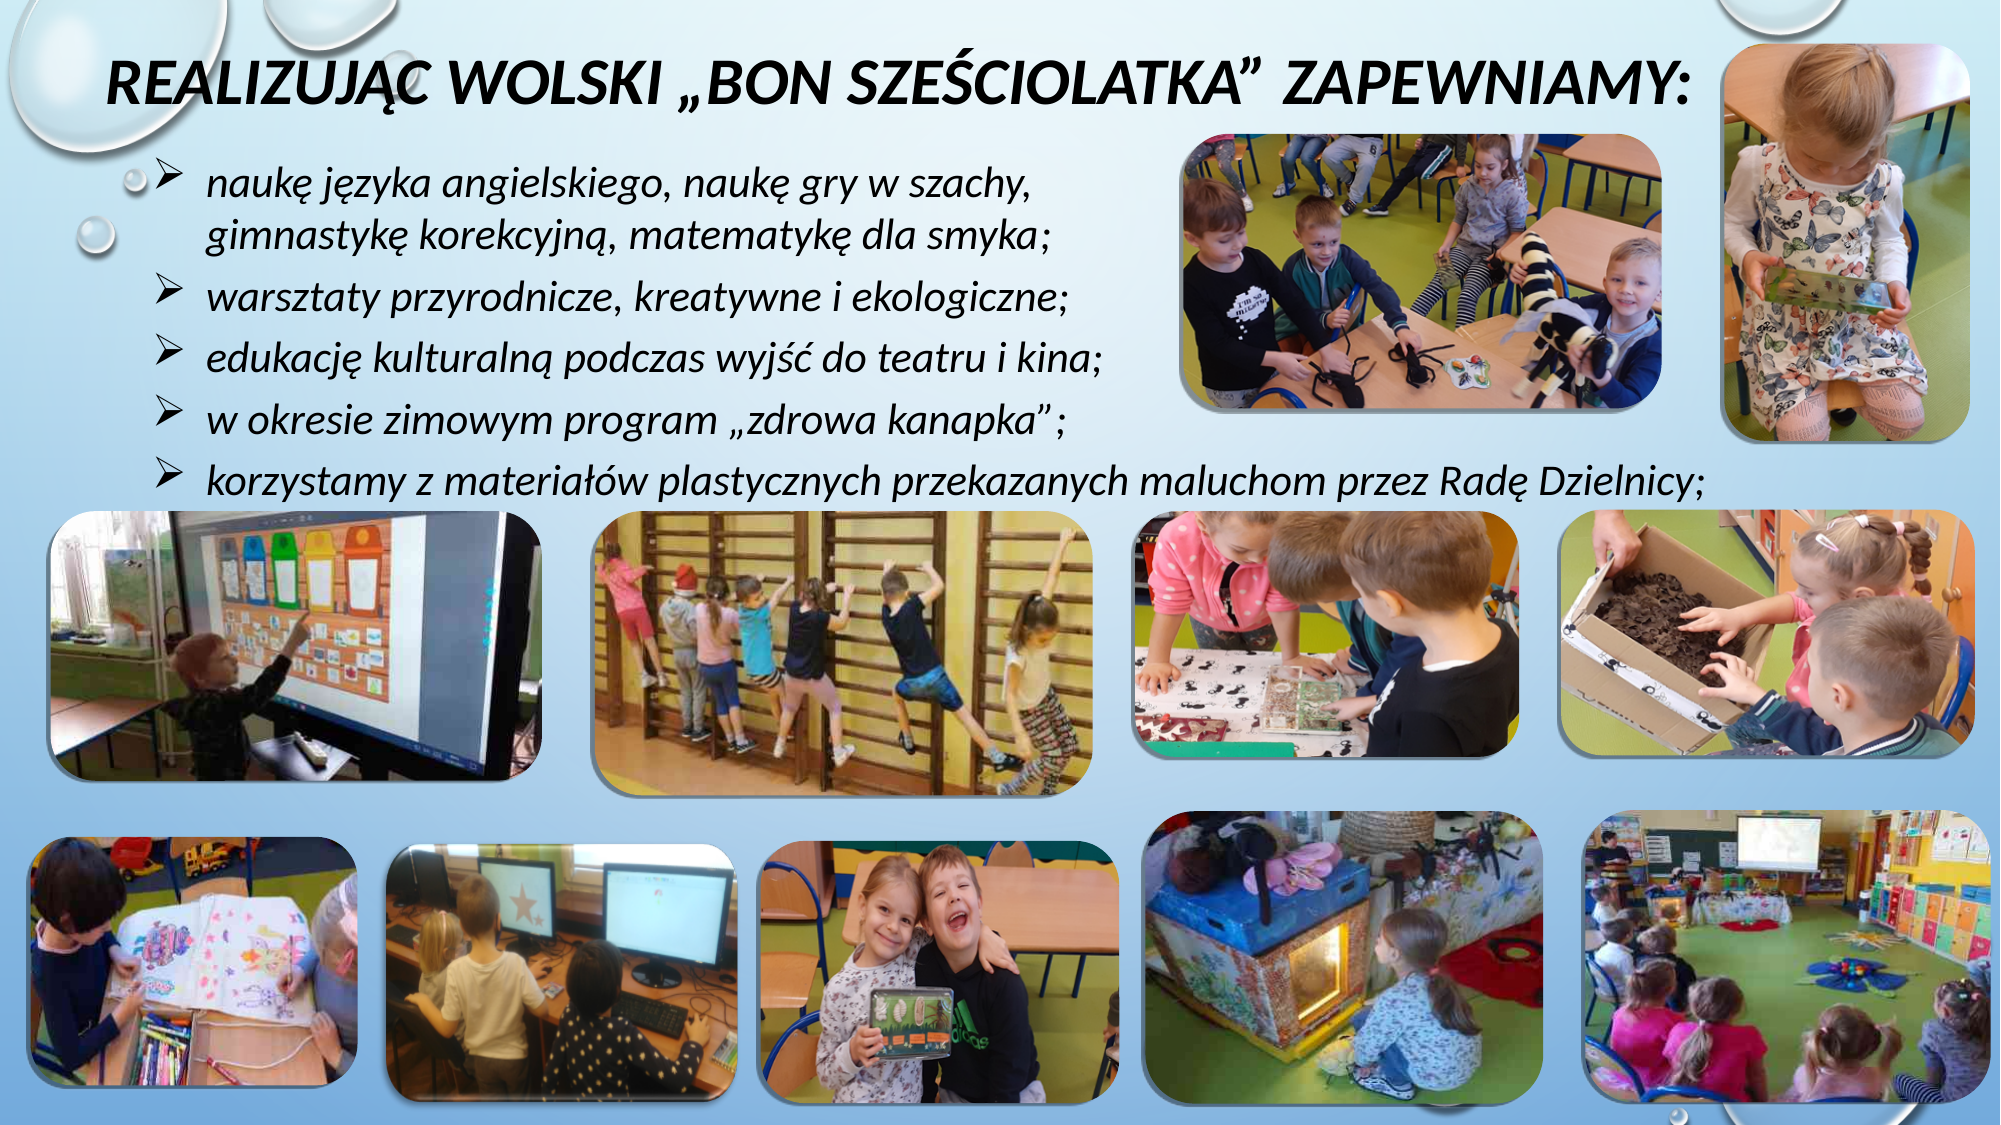

# REALIZUJĄC WOLSKI „BON SZEŚCIOLATKA” ZAPEWNIAMY:
naukę języka angielskiego, naukę gry w szachy,
gimnastykę korekcyjną, matematykę dla smyka;
warsztaty przyrodnicze, kreatywne i ekologiczne;
edukację kulturalną podczas wyjść do teatru i kina;
w okresie zimowym program „zdrowa kanapka”;
korzystamy z materiałów plastycznych przekazanych maluchom przez Radę Dzielnicy;